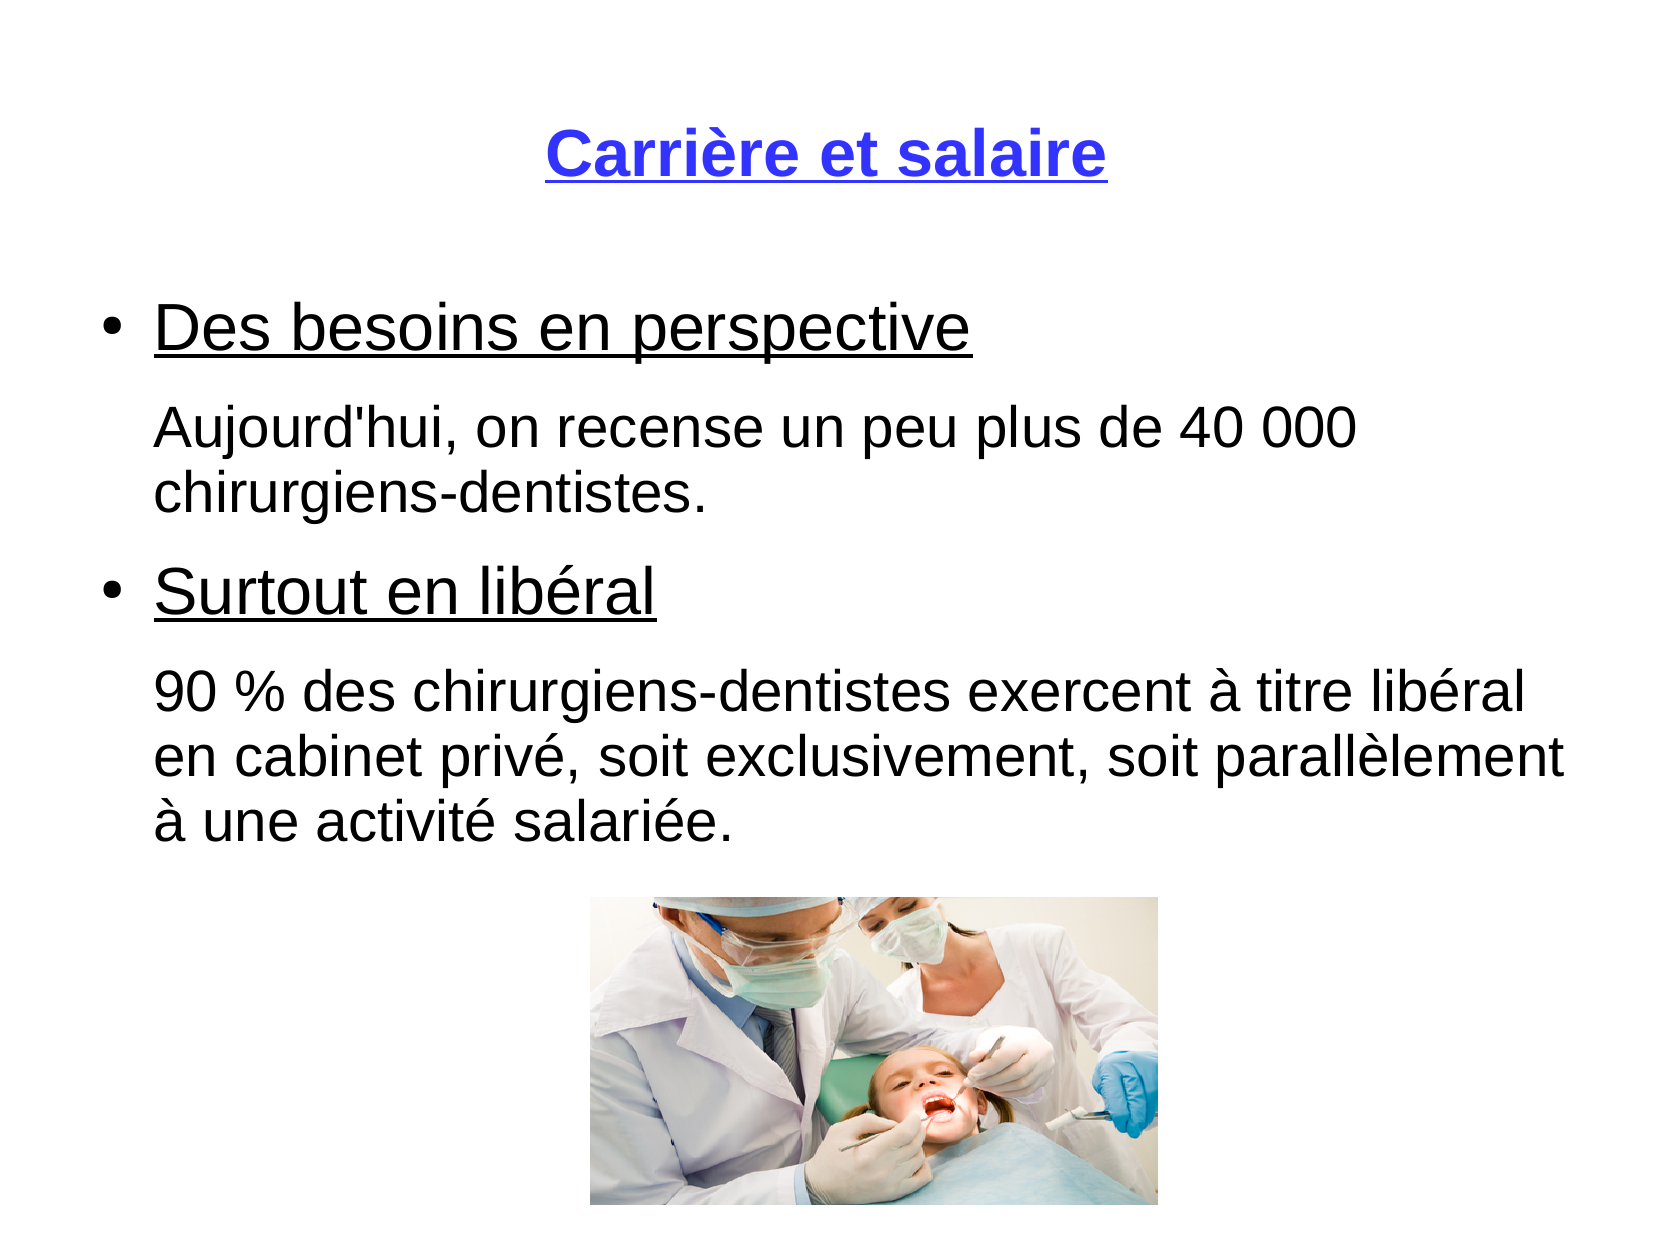

# Carrière et salaire
Des besoins en perspective
Aujourd'hui, on recense un peu plus de 40 000 chirurgiens-dentistes.
Surtout en libéral
90 % des chirurgiens-dentistes exercent à titre libéral en cabinet privé, soit exclusivement, soit parallèlement à une activité salariée.